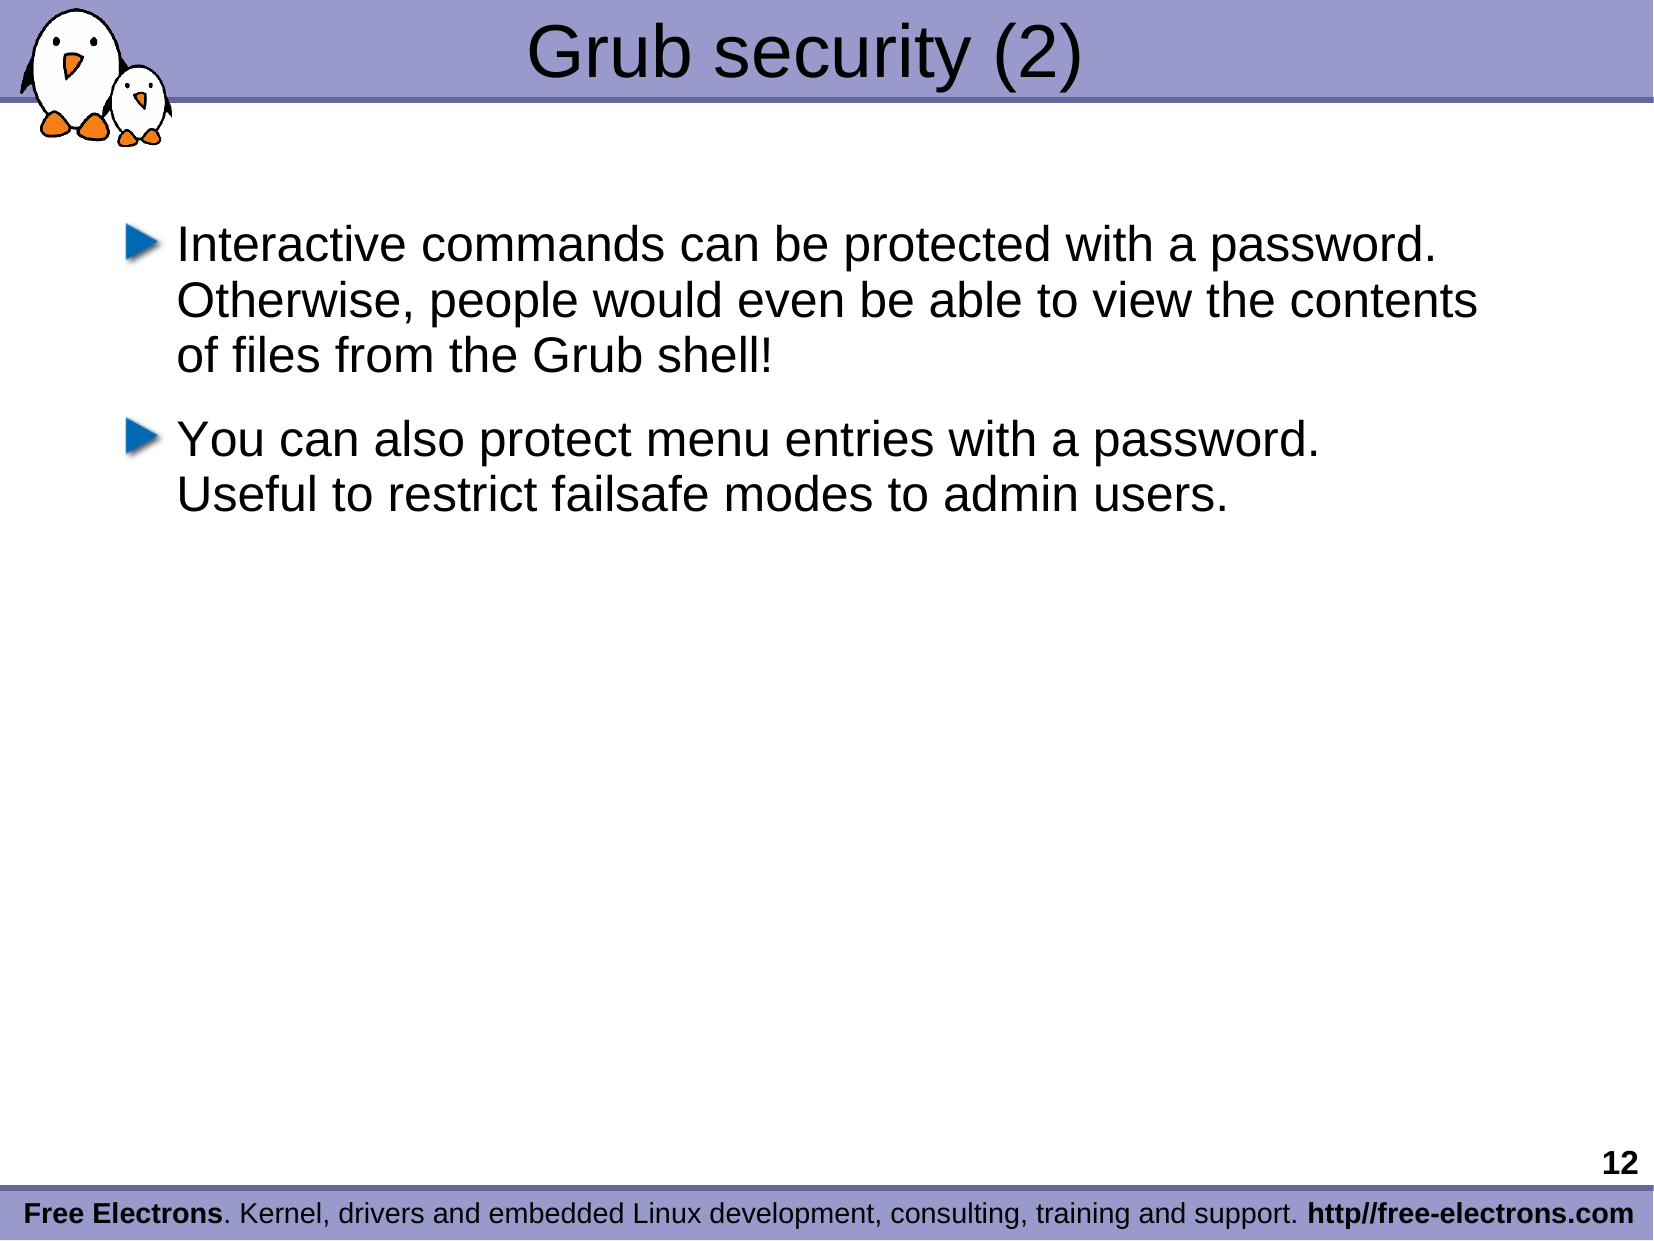

# Grub security (2)
Interactive commands can be protected with a password.
Otherwise, people would even be able to view the contents of files from the Grub shell!
You can also protect menu entries with a password.
Useful to restrict failsafe modes to admin users.